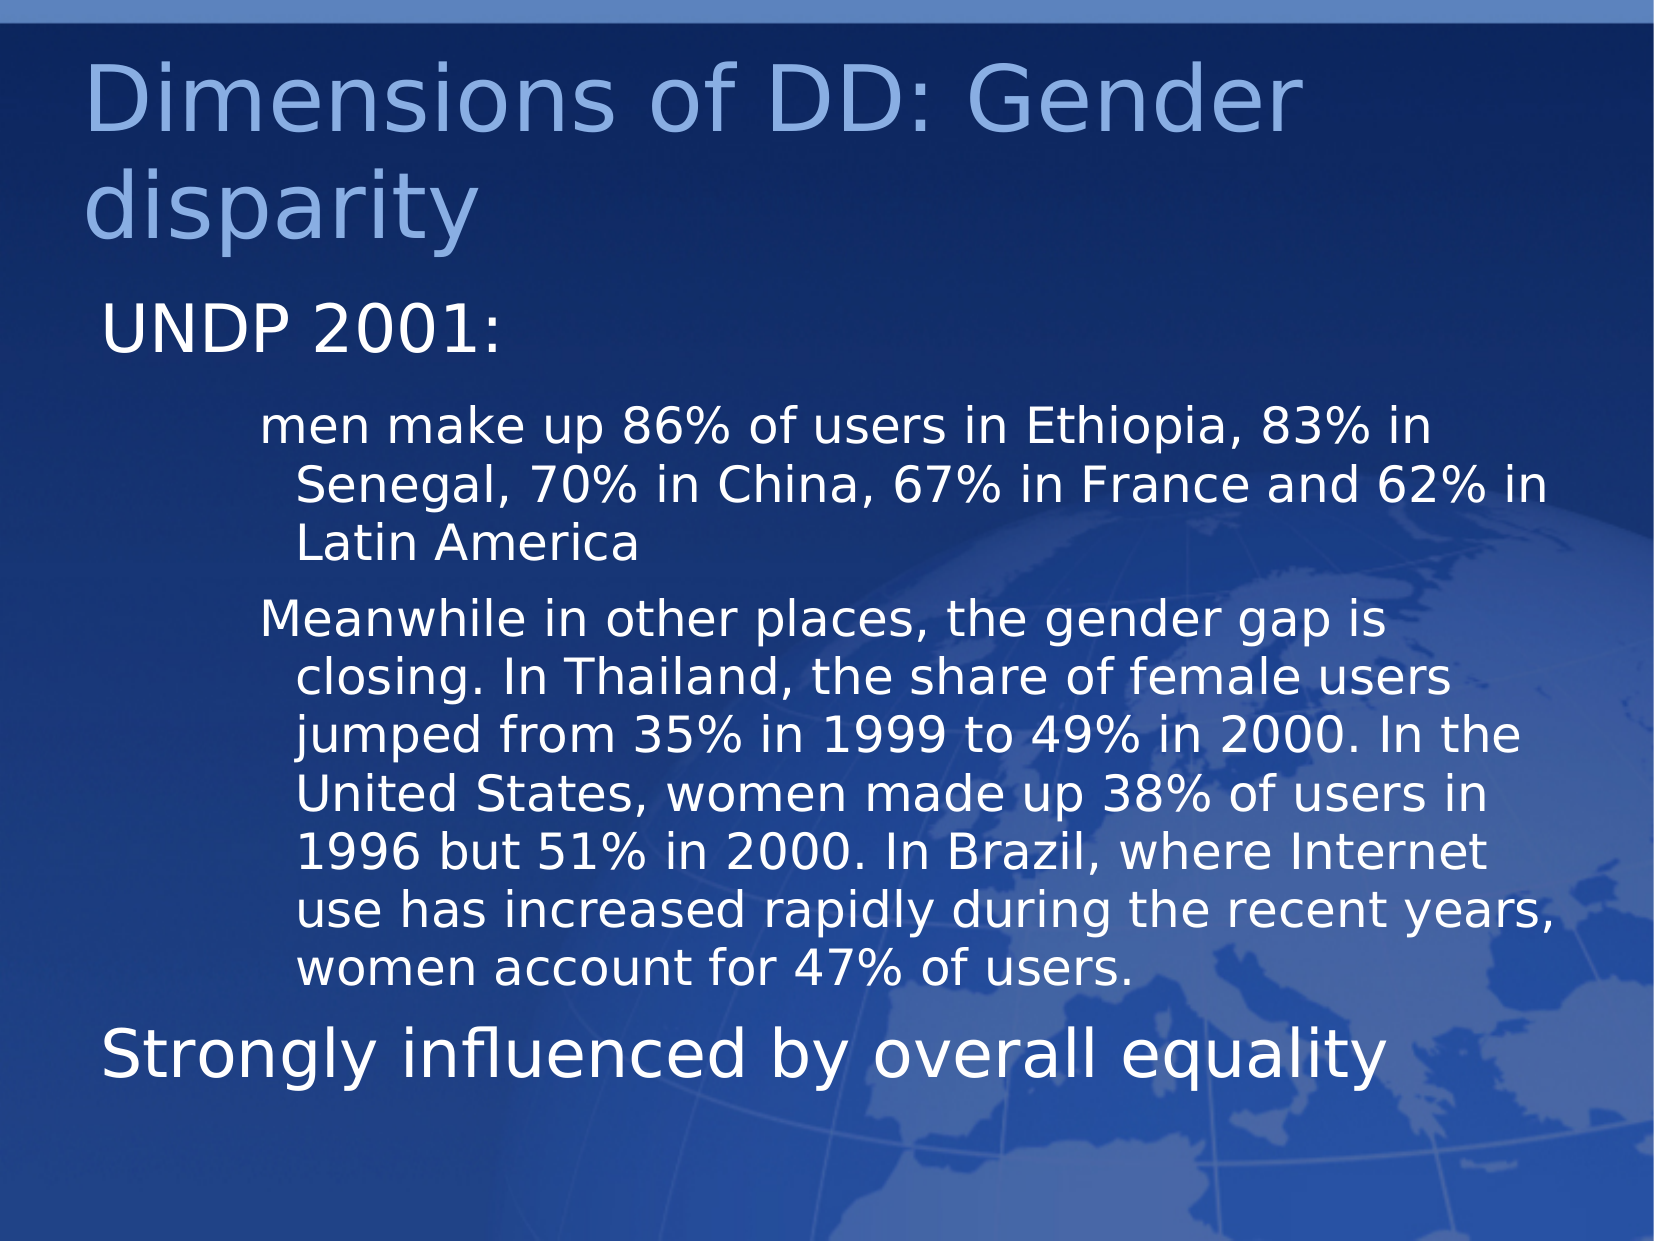

# Dimensions of DD: Gender disparity
UNDP 2001:
men make up 86% of users in Ethiopia, 83% in Senegal, 70% in China, 67% in France and 62% in Latin America
Meanwhile in other places, the gender gap is closing. In Thailand, the share of female users jumped from 35% in 1999 to 49% in 2000. In the United States, women made up 38% of users in 1996 but 51% in 2000. In Brazil, where Internet use has increased rapidly during the recent years, women account for 47% of users.
Strongly influenced by overall equality